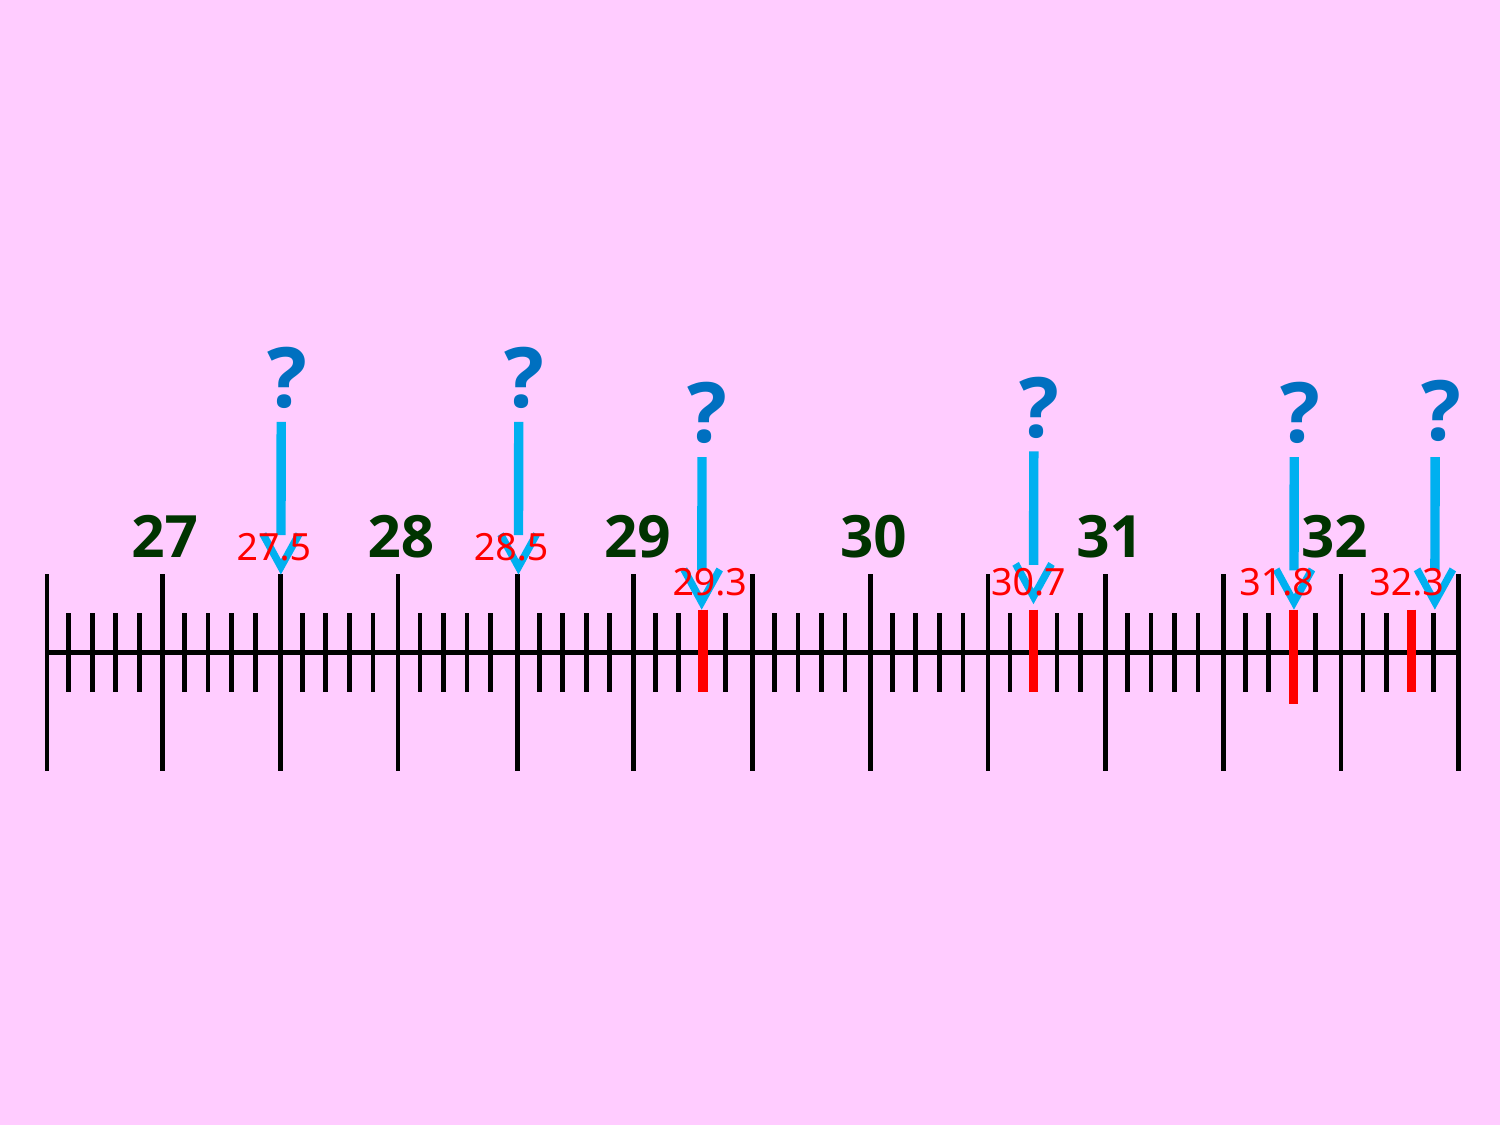

?
?
?
?
?
?
27
28
29
30
31
32
27.5
28.5
29.3
30.7
31.8
32.3